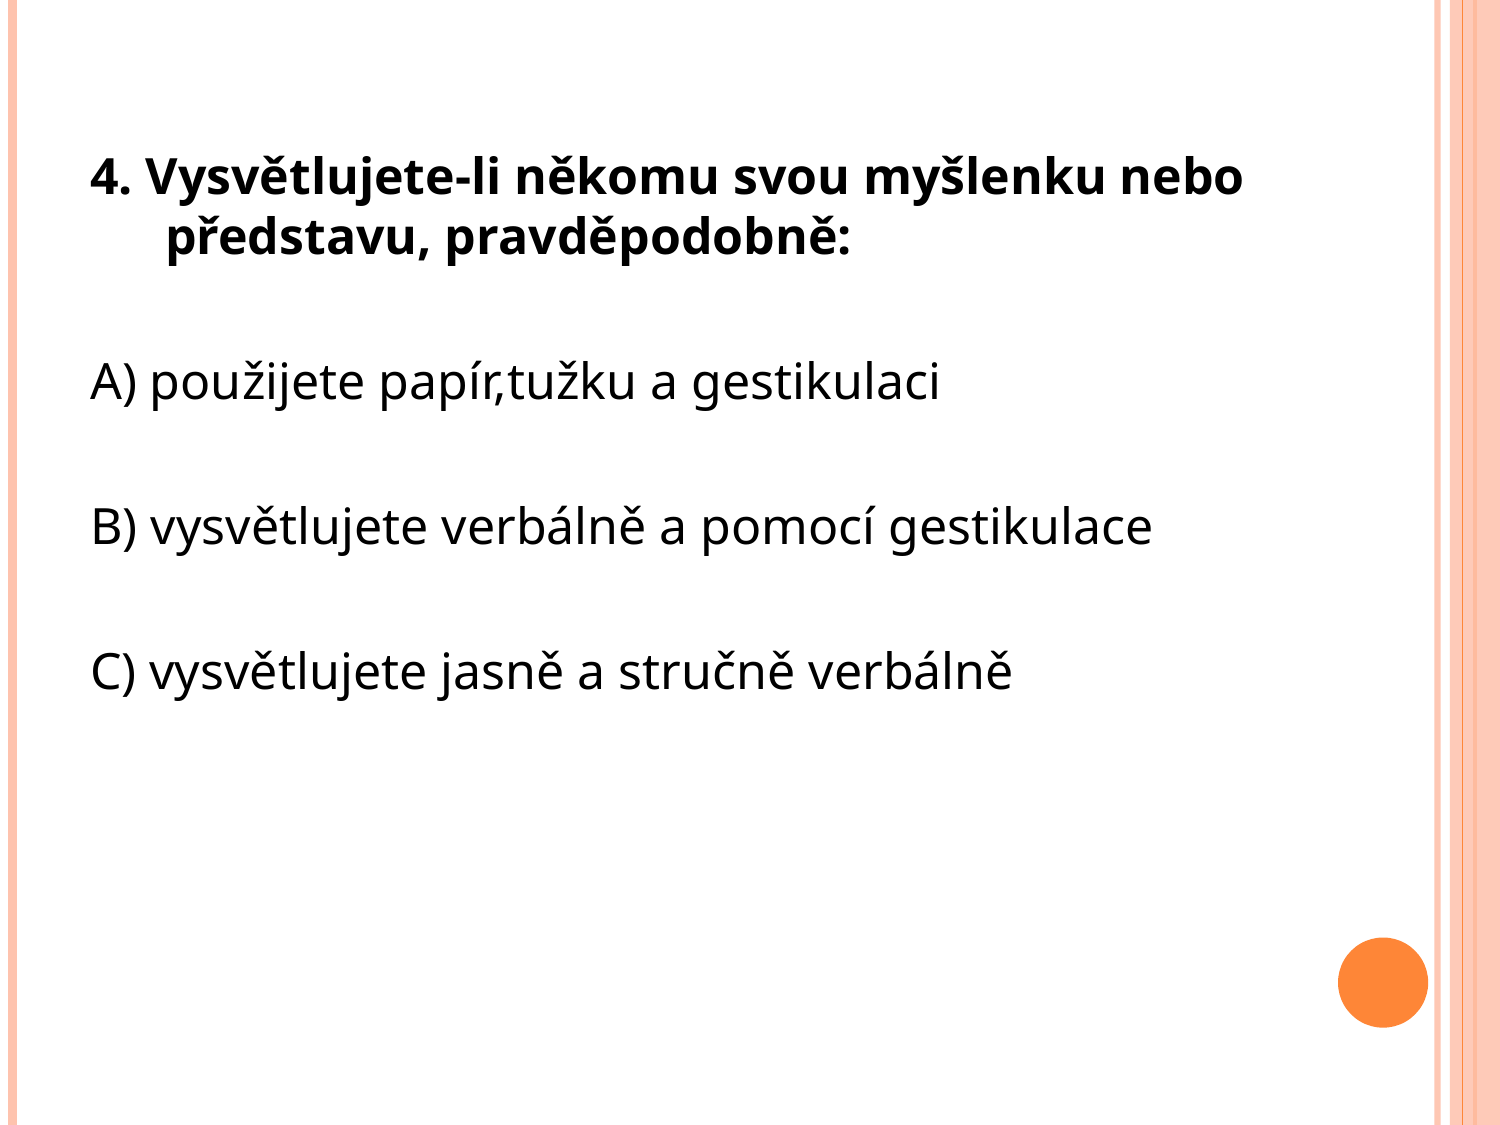

#
4. Vysvětlujete-li někomu svou myšlenku nebo představu, pravděpodobně:
A) použijete papír,tužku a gestikulaci
B) vysvětlujete verbálně a pomocí gestikulace
C) vysvětlujete jasně a stručně verbálně